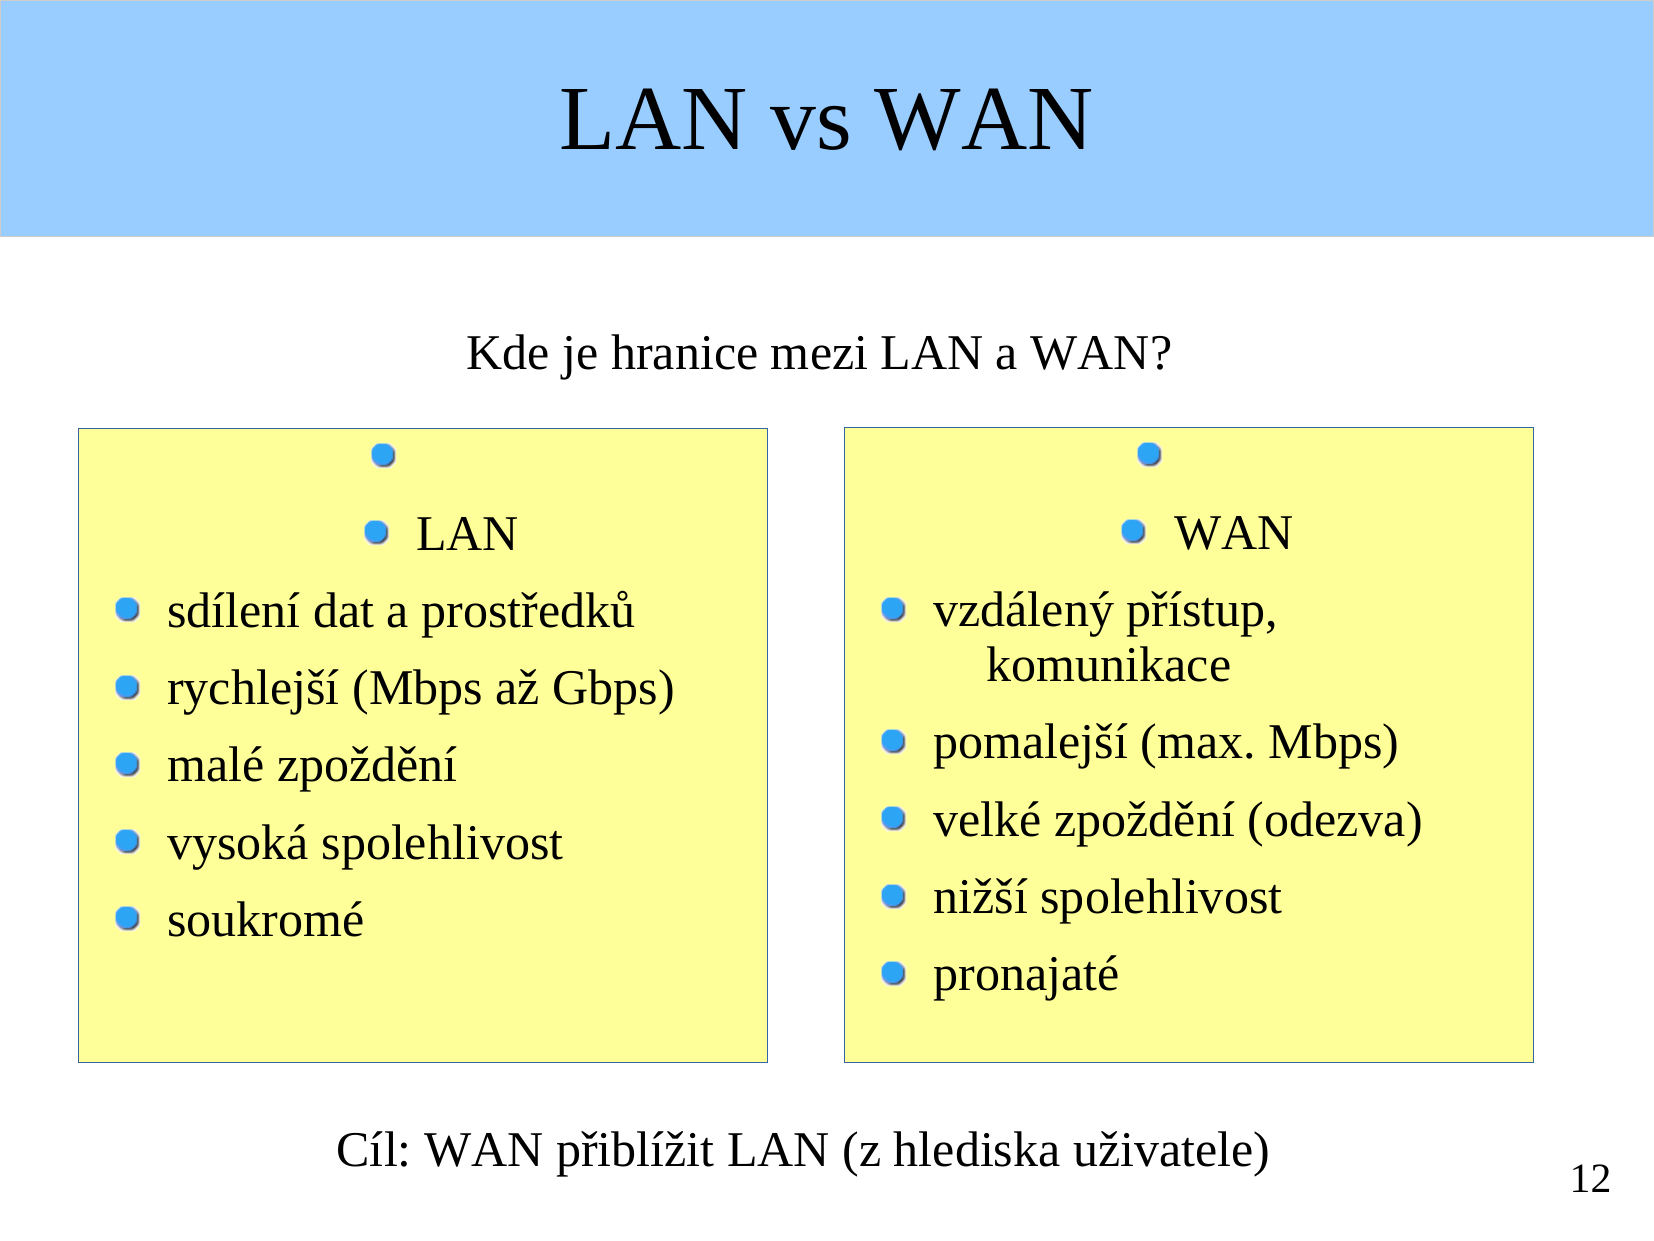

LAN vs WAN
Kde je hranice mezi LAN a WAN?
WAN
vzdálený přístup, komunikace
pomalejší (max. Mbps)
velké zpoždění (odezva)
nižší spolehlivost
pronajaté
# LAN
sdílení dat a prostředků
rychlejší (Mbps až Gbps)
malé zpoždění
vysoká spolehlivost
soukromé
Cíl: WAN přiblížit LAN (z hlediska uživatele)